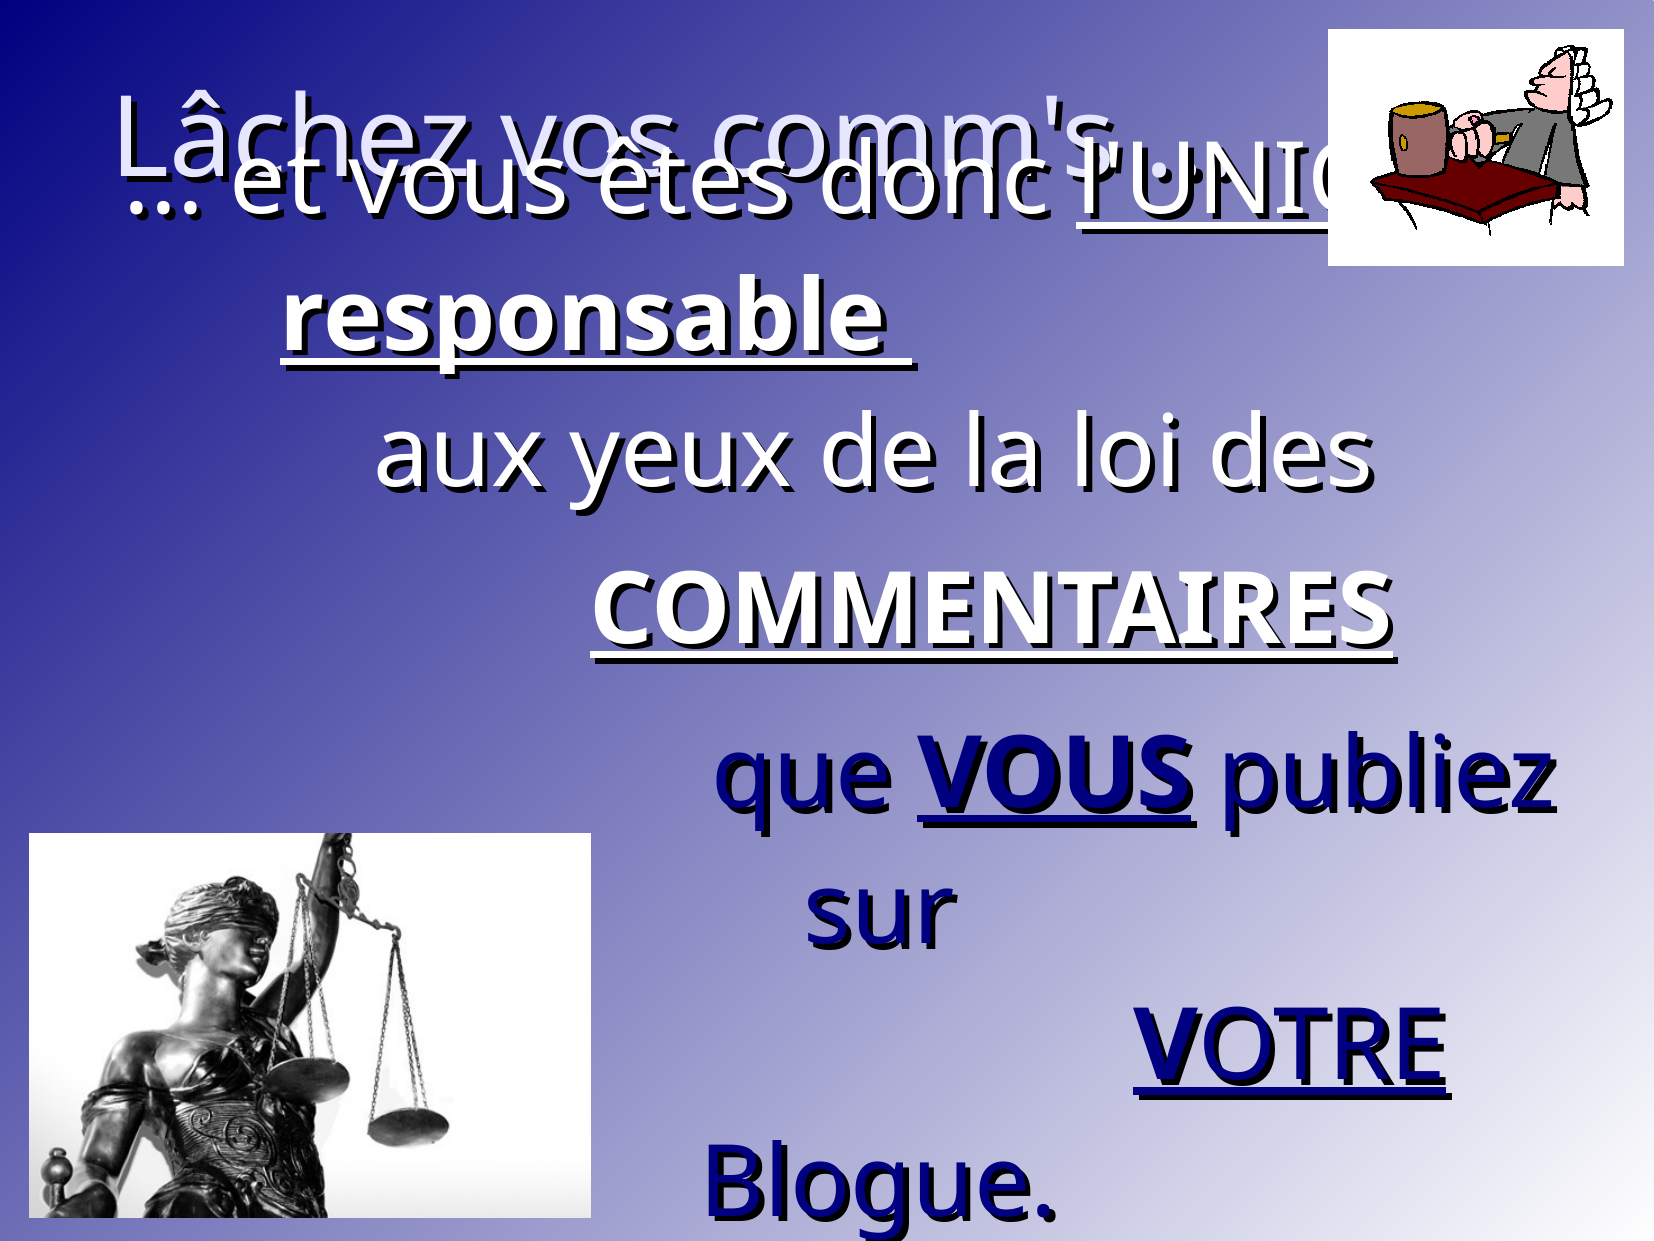

# Lâchez vos comm's ...
... et vous êtes donc l'UNIQUE
 responsable
 aux yeux de la loi des
 COMMENTAIRES
 que VOUS publiez sur
 VOTRE Blogue.